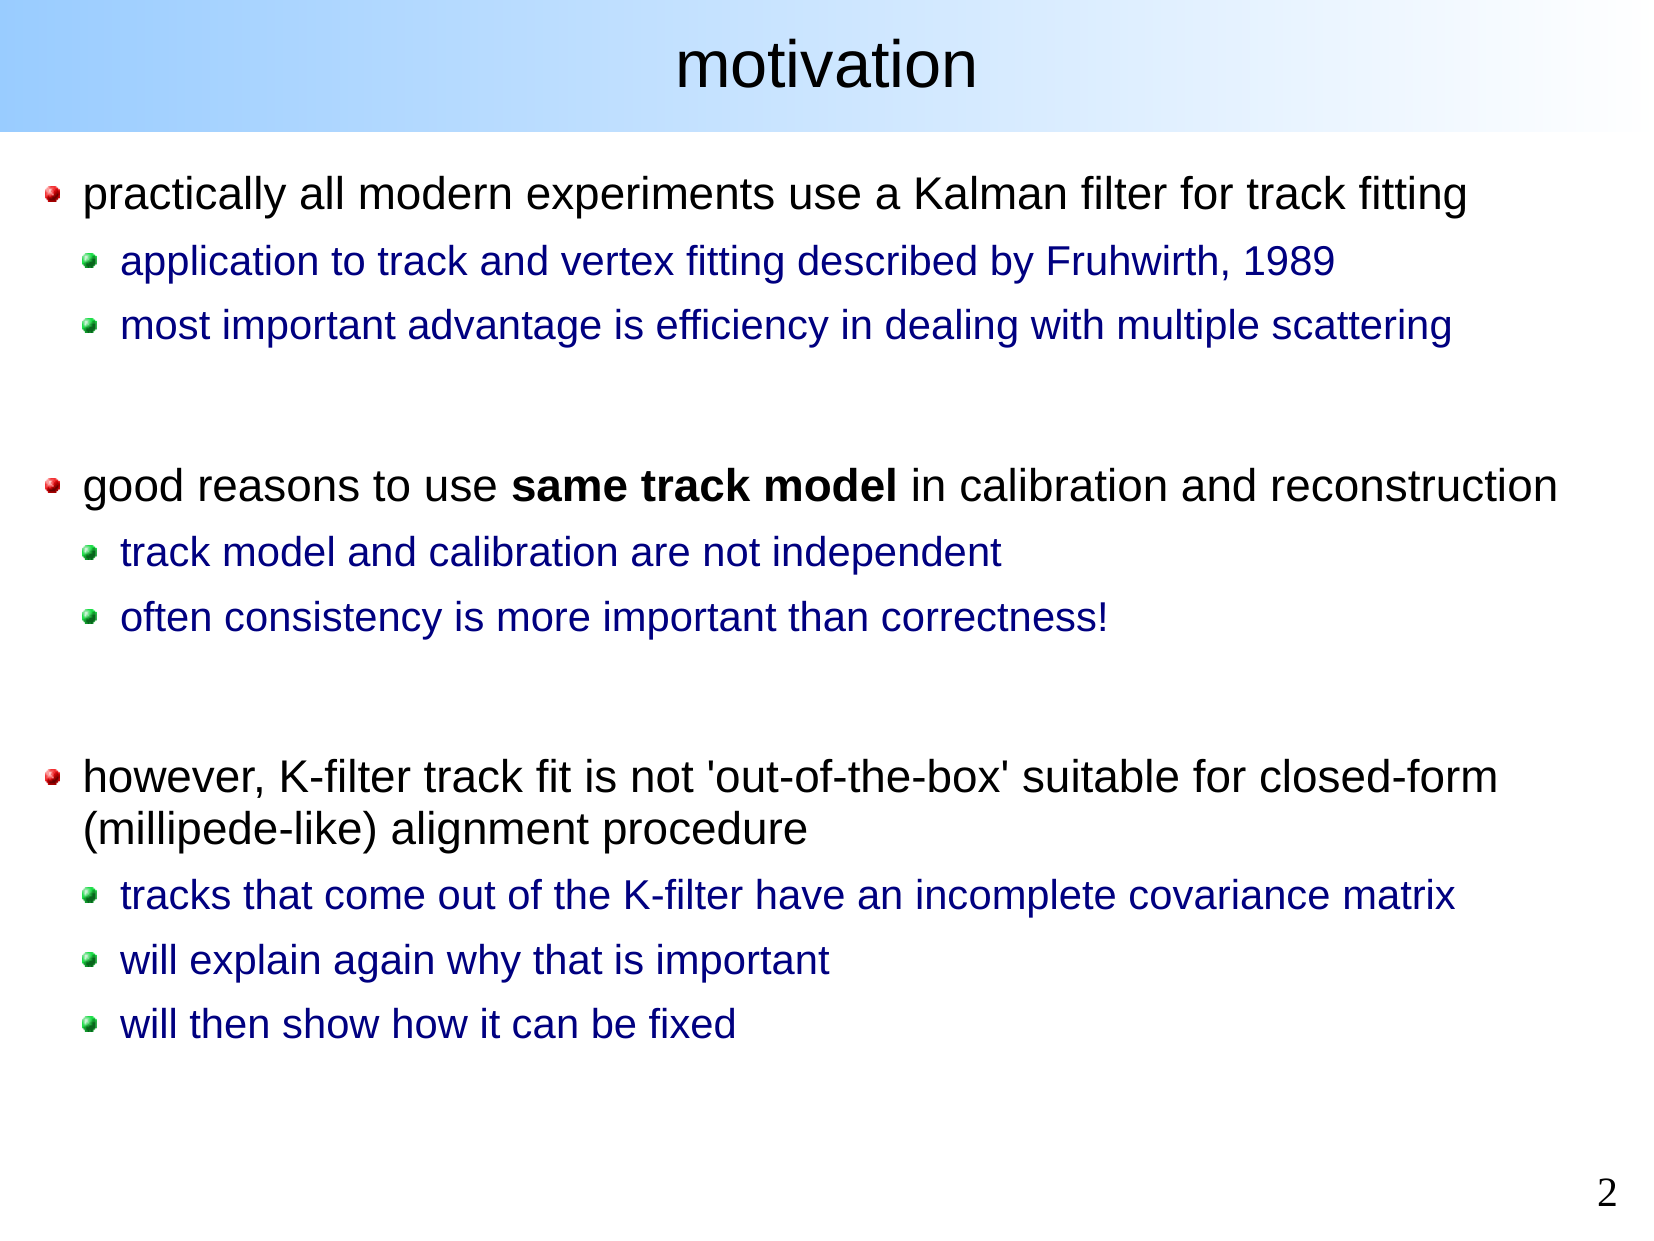

# motivation
practically all modern experiments use a Kalman filter for track fitting
application to track and vertex fitting described by Fruhwirth, 1989
most important advantage is efficiency in dealing with multiple scattering
good reasons to use same track model in calibration and reconstruction
track model and calibration are not independent
often consistency is more important than correctness!
however, K-filter track fit is not 'out-of-the-box' suitable for closed-form (millipede-like) alignment procedure
tracks that come out of the K-filter have an incomplete covariance matrix
will explain again why that is important
will then show how it can be fixed
2